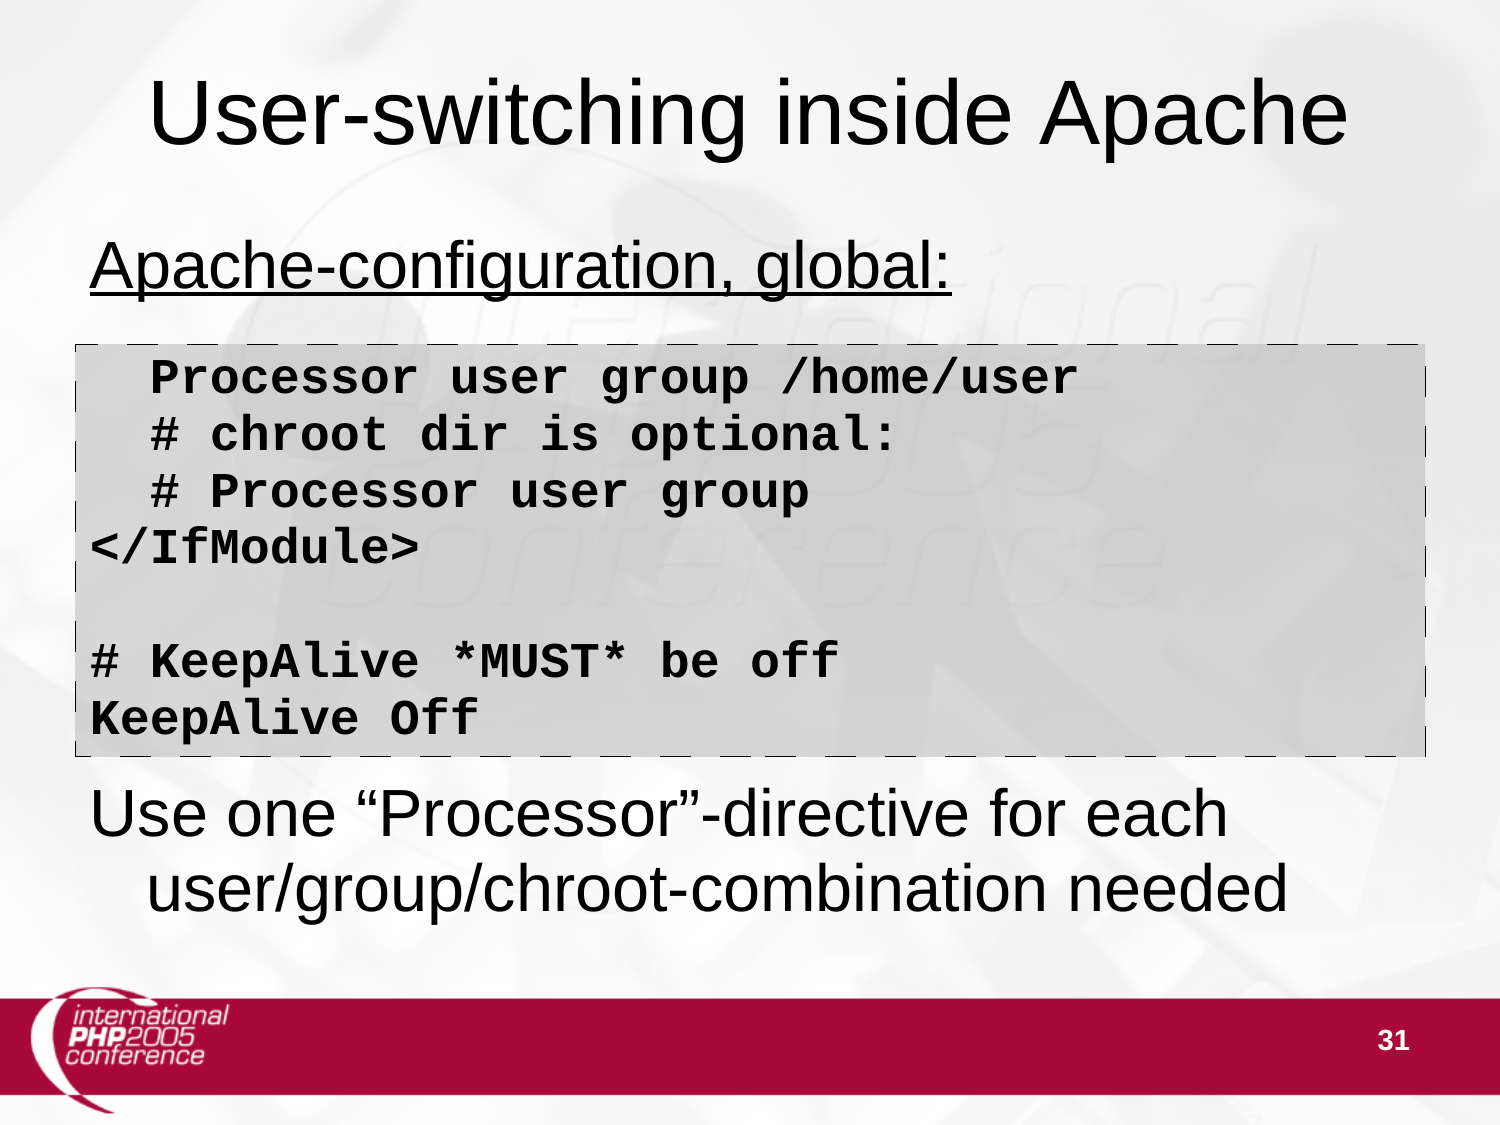

# User-switching inside Apache
Apache-configuration, global:
Use one “Processor”-directive for each
user/group/chroot-combination needed
 Processor user group /home/user
 # chroot dir is optional:
 # Processor user group
</IfModule>
# KeepAlive *MUST* be off KeepAlive Off
31